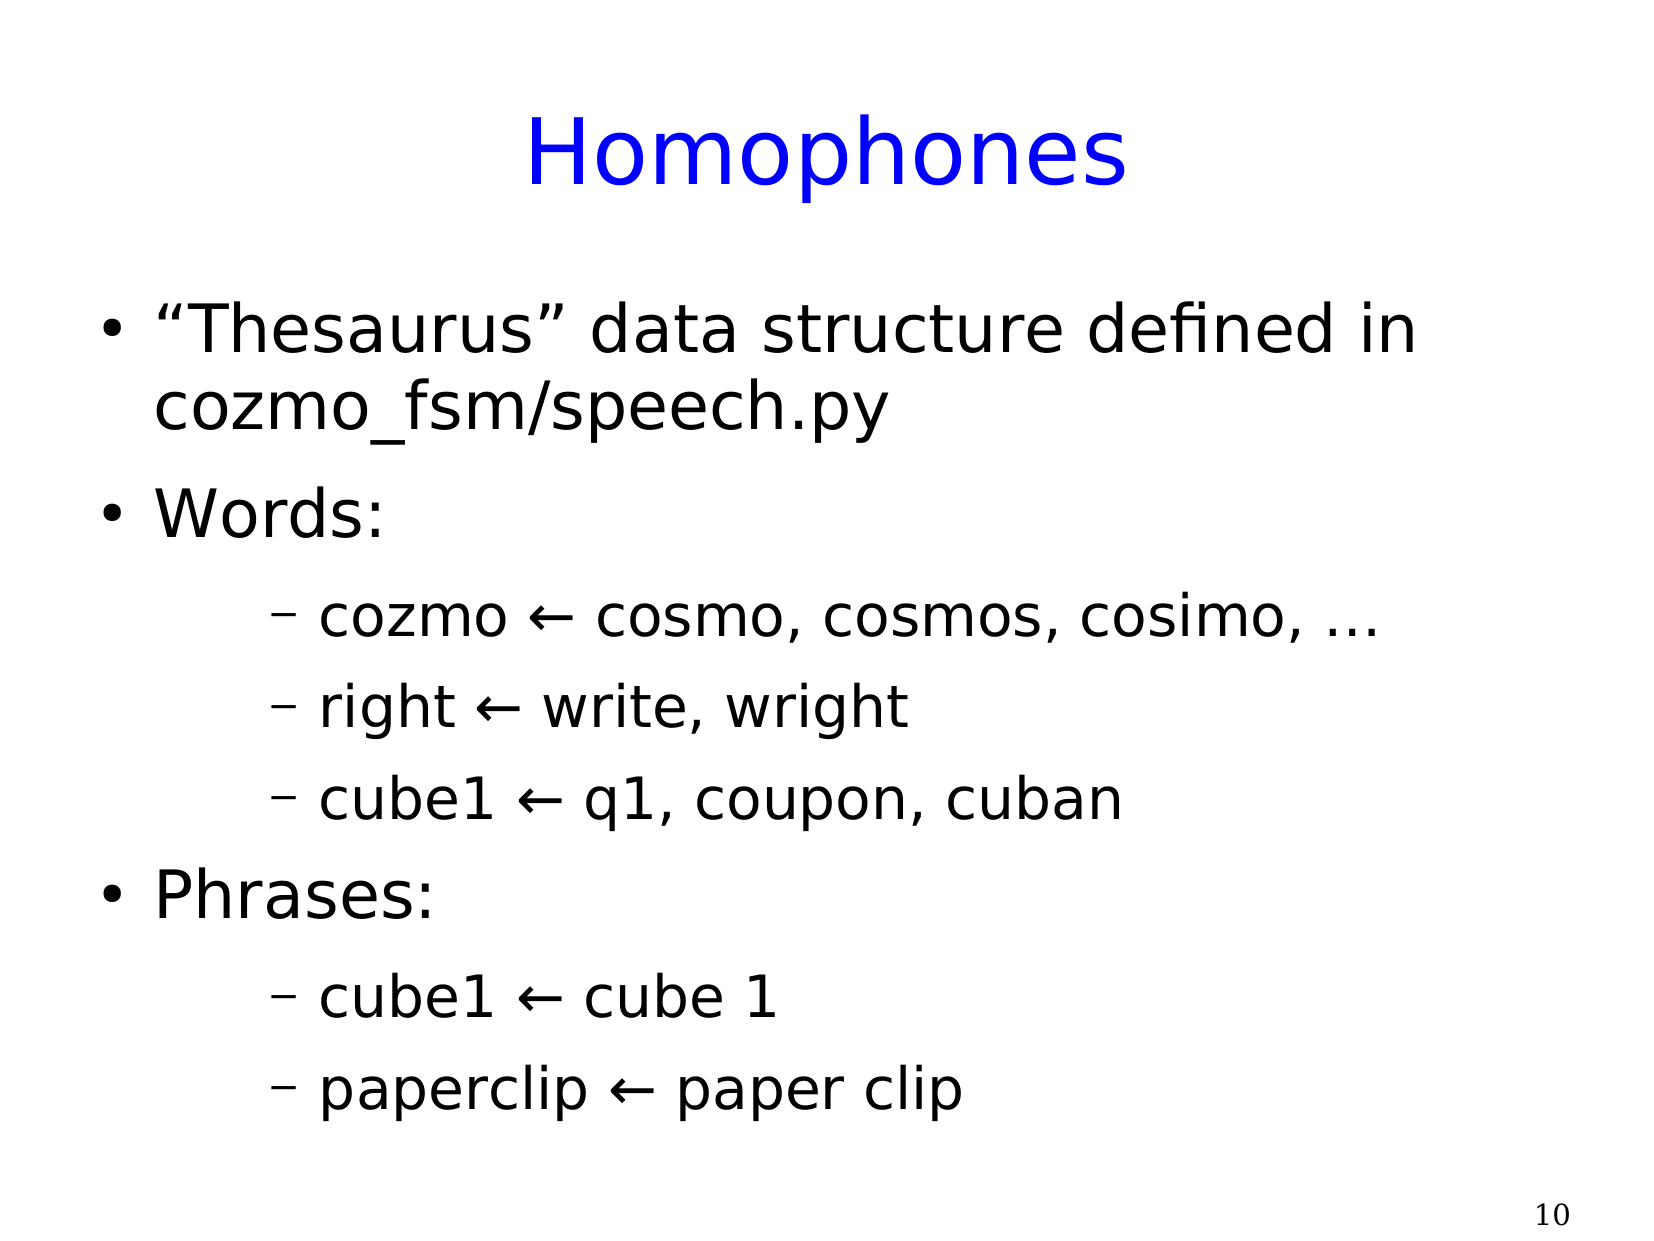

# Homophones
“Thesaurus” data structure defined in cozmo_fsm/speech.py
Words:
cozmo ← cosmo, cosmos, cosimo, …
right ← write, wright
cube1 ← q1, coupon, cuban
Phrases:
cube1 ← cube 1
paperclip ← paper clip
10